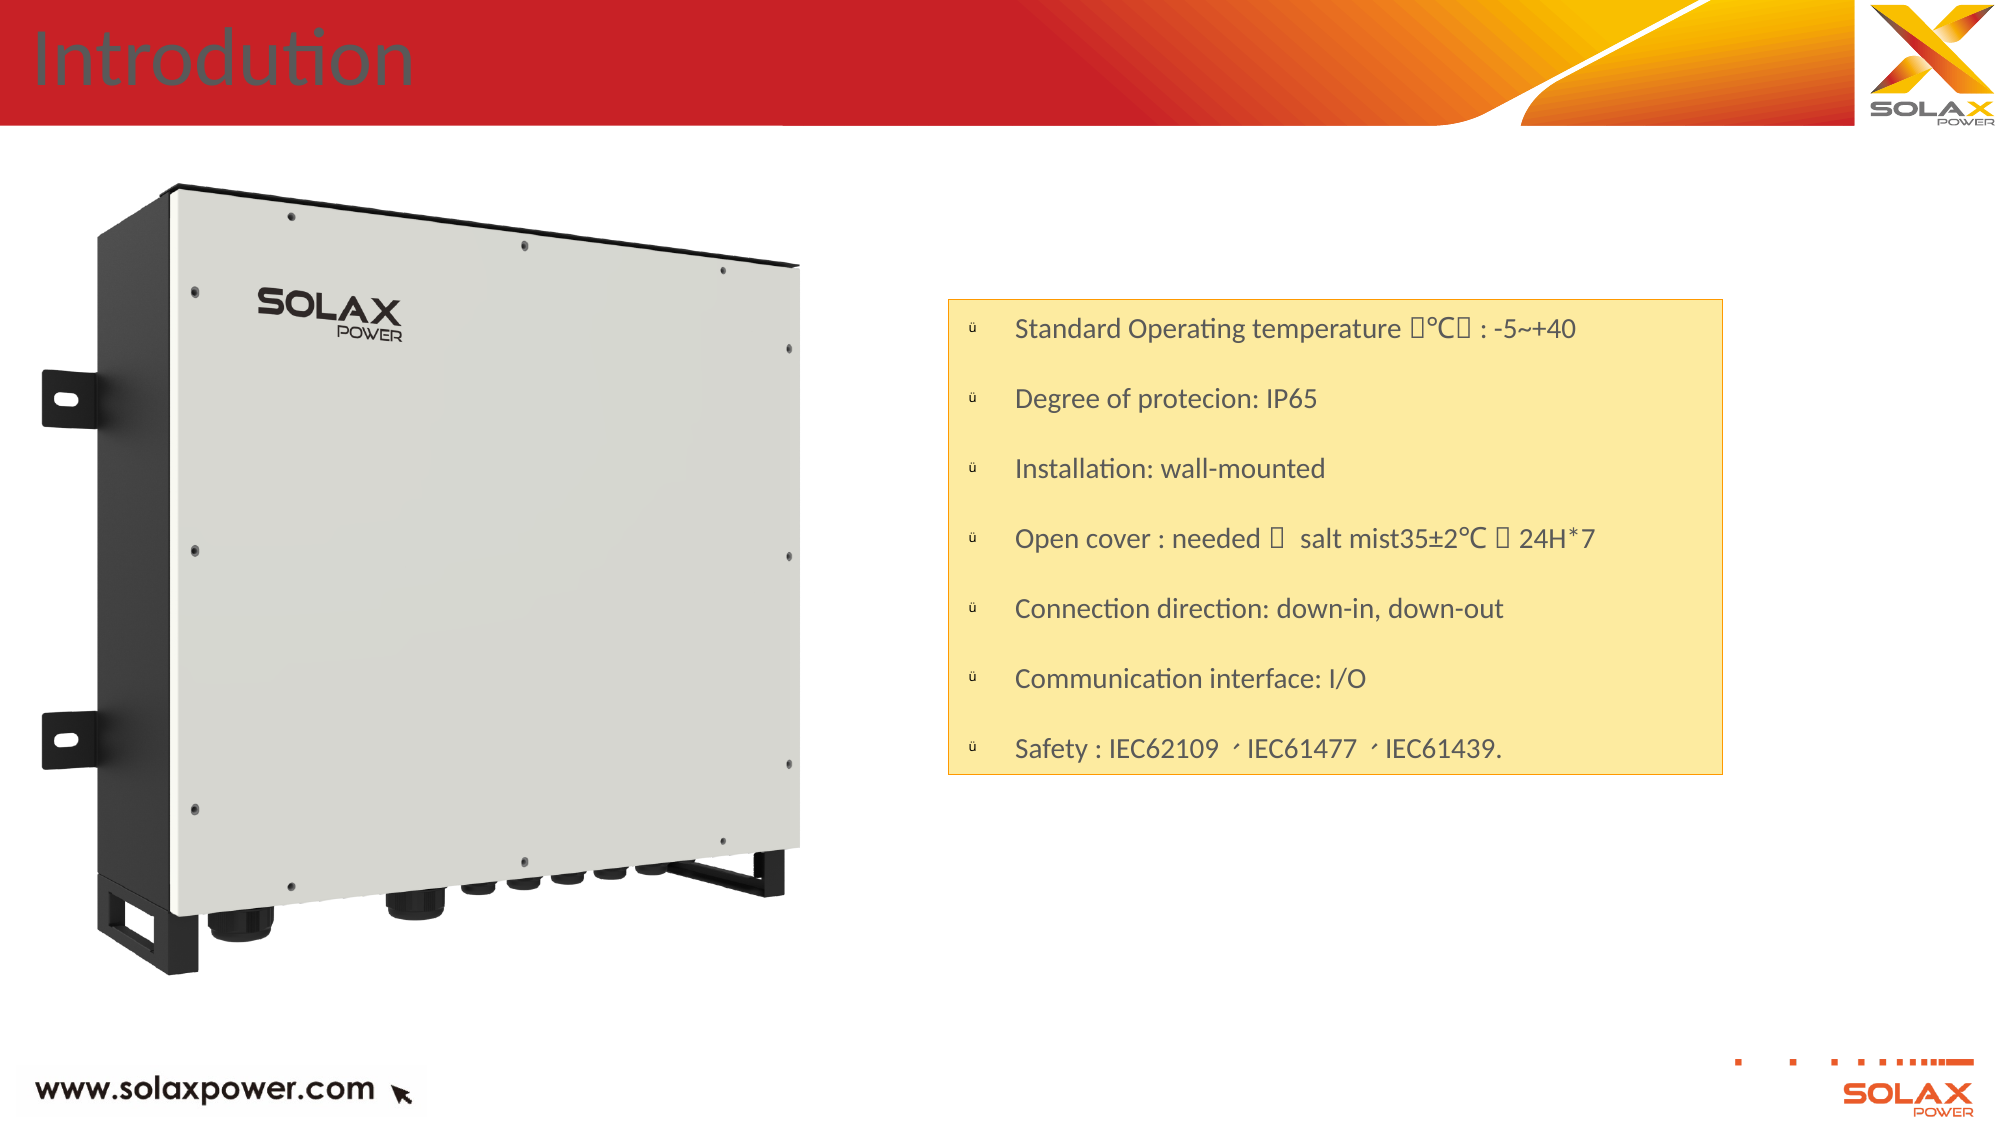

Introdution
Standard Operating temperature（℃）: -5~+40
Degree of protecion: IP65
Installation: wall-mounted
Open cover : needed， salt mist35±2℃，24H*7
Connection direction: down-in, down-out
Communication interface: I/O
Safety : IEC62109、IEC61477、IEC61439.